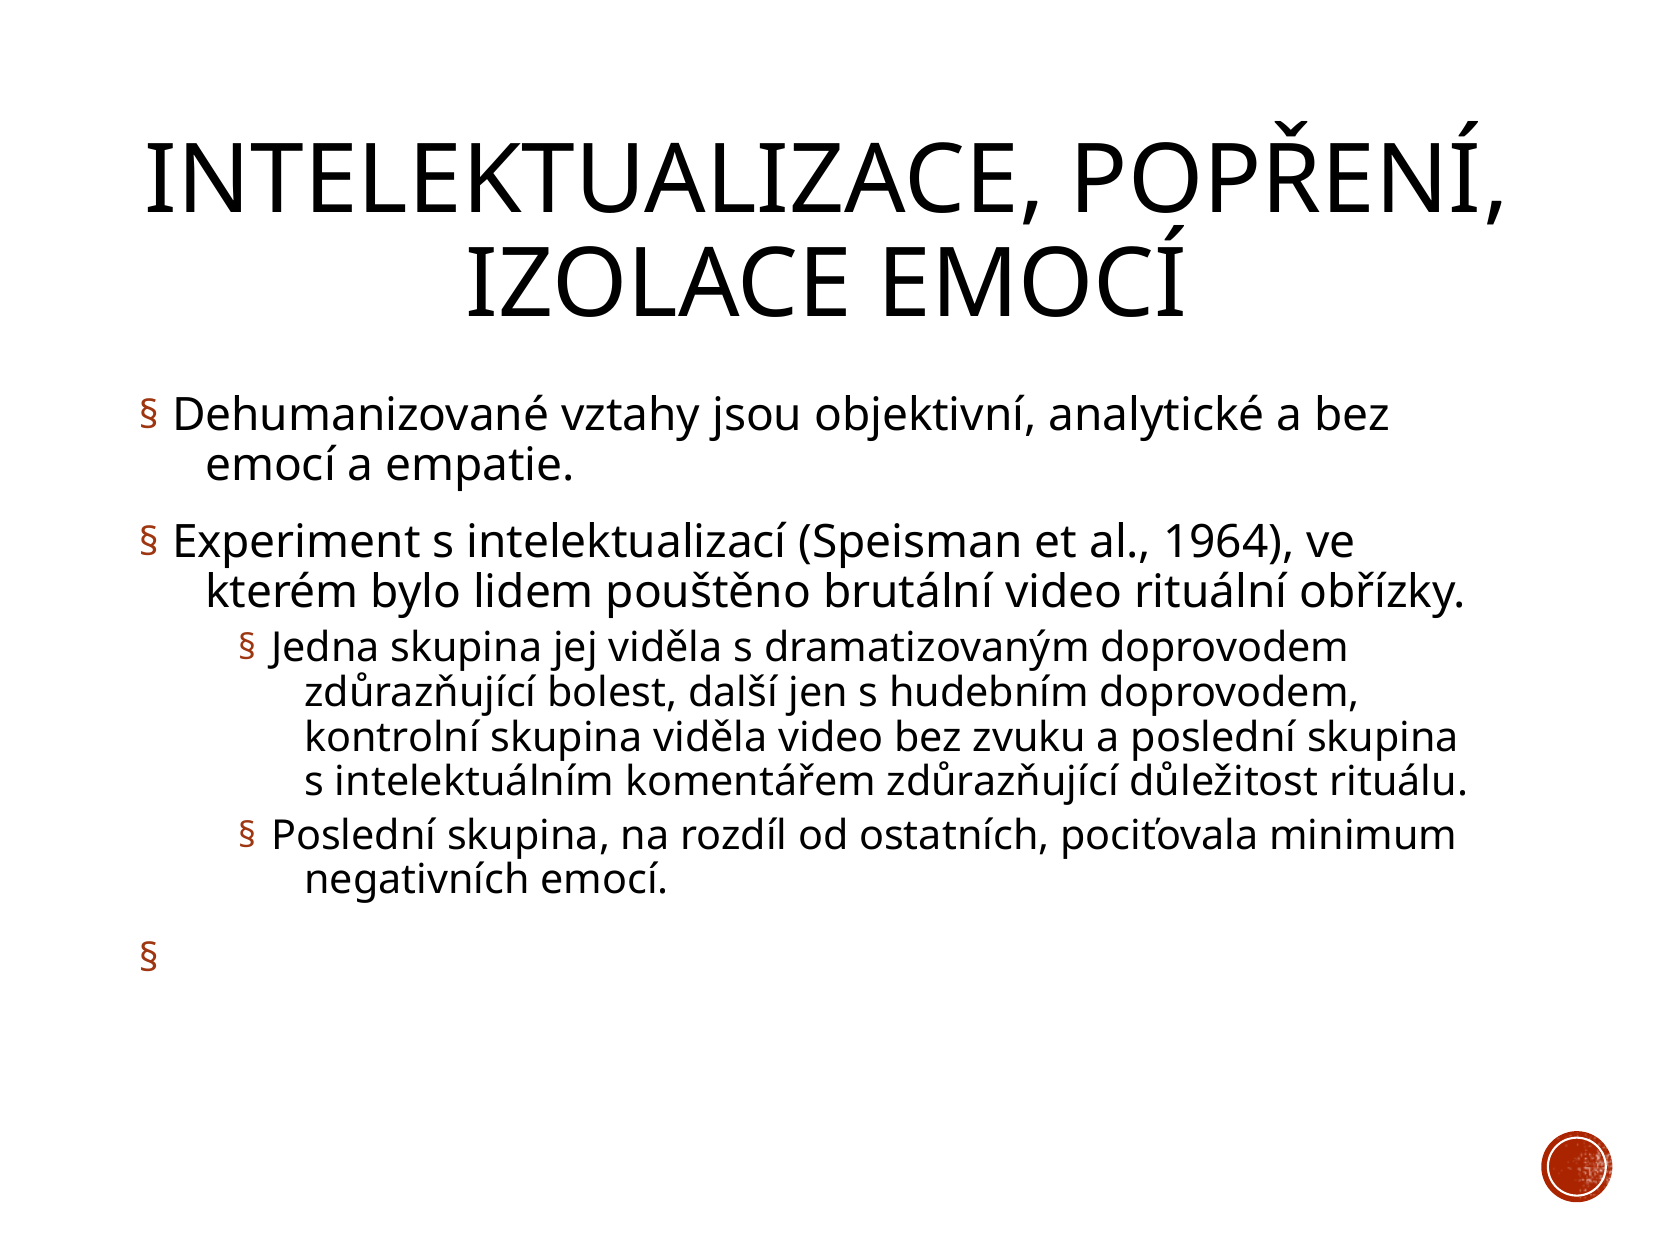

# Intelektualizace, popření, izolace emocí
Dehumanizované vztahy jsou objektivní, analytické a bez emocí a empatie.
Experiment s intelektualizací (Speisman et al., 1964), ve kterém bylo lidem pouštěno brutální video rituální obřízky.
Jedna skupina jej viděla s dramatizovaným doprovodem zdůrazňující bolest, další jen s hudebním doprovodem, kontrolní skupina viděla video bez zvuku a poslední skupina s intelektuálním komentářem zdůrazňující důležitost rituálu.
Poslední skupina, na rozdíl od ostatních, pociťovala minimum negativních emocí.